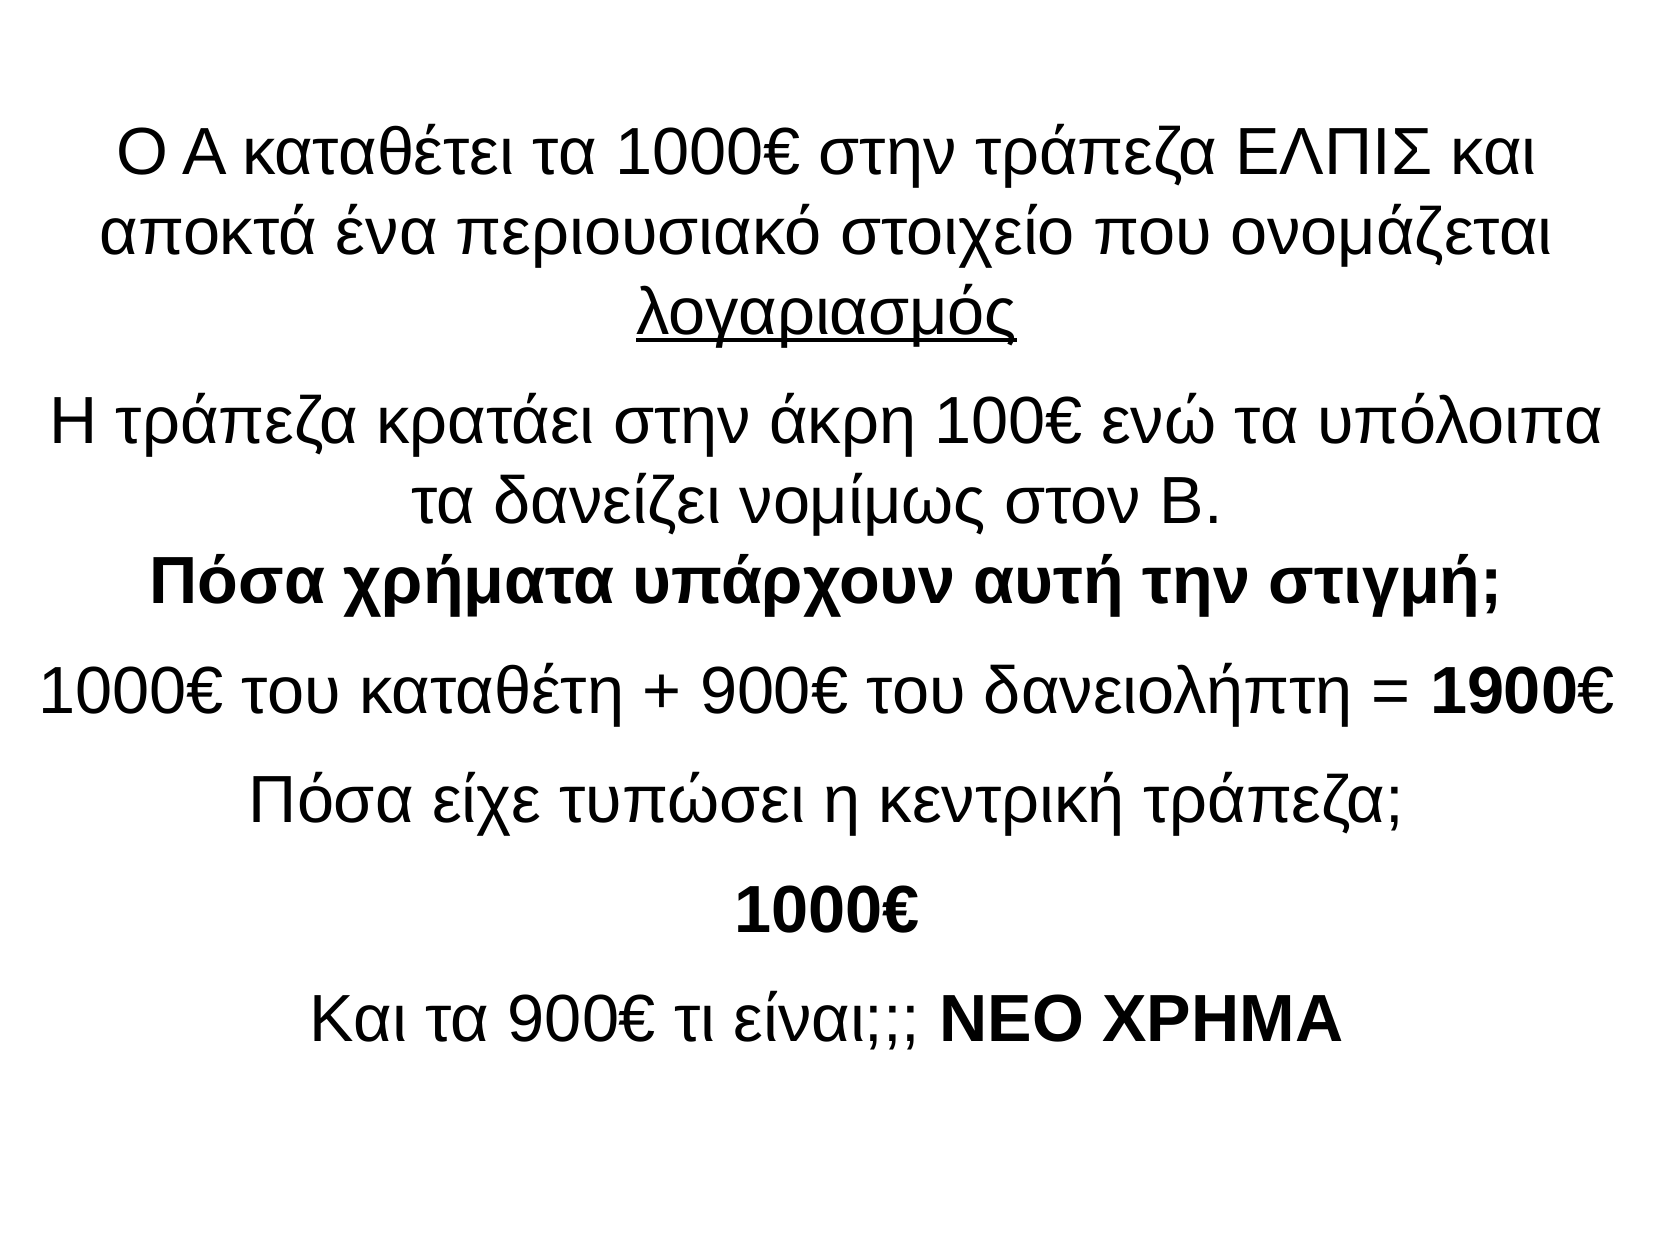

# Ο Α καταθέτει τα 1000€ στην τράπεζα ΕΛΠΙΣ και αποκτά ένα περιουσιακό στοιχείο που ονομάζεται λογαριασμός
Η τράπεζα κρατάει στην άκρη 100€ ενώ τα υπόλοιπα τα δανείζει νομίμως στον Β.
Πόσα χρήματα υπάρχουν αυτή την στιγμή;
1000€ του καταθέτη + 900€ του δανειολήπτη = 1900€
Πόσα είχε τυπώσει η κεντρική τράπεζα;
1000€
Και τα 900€ τι είναι;;; ΝΕΟ ΧΡΗΜΑ